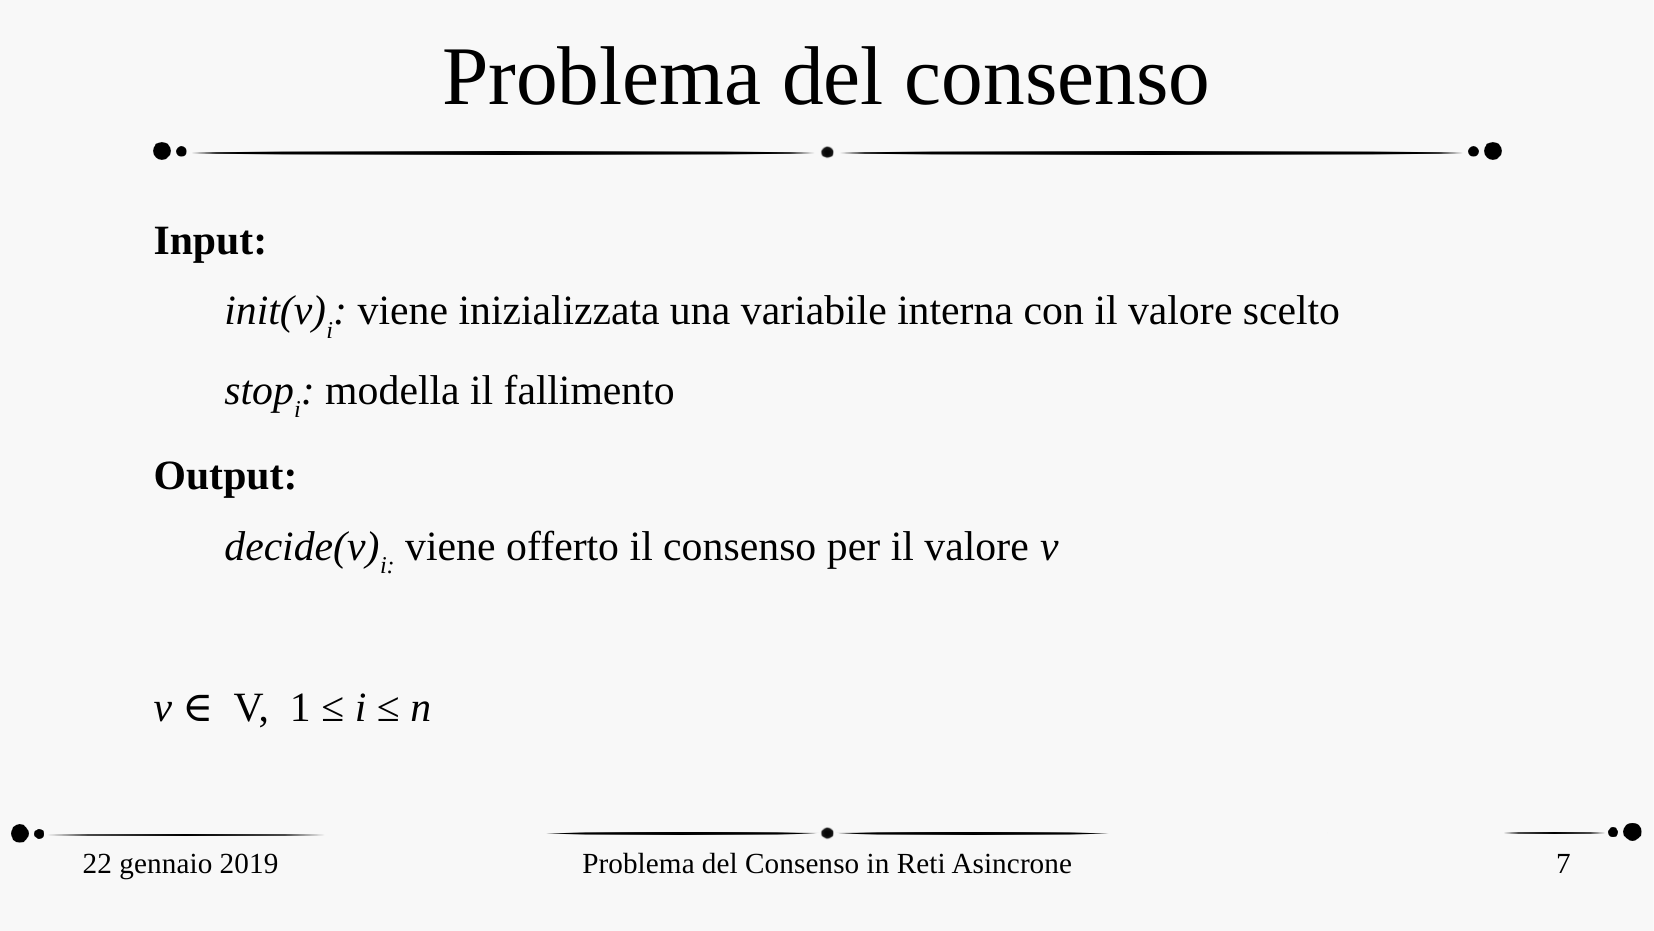

# Problema del consenso
Input:
init(v)i: viene inizializzata una variabile interna con il valore scelto
stopi: modella il fallimento
Output:
decide(v)i: viene offerto il consenso per il valore v
v ∈ V, 1 ≤ i ≤ n
22 gennaio 2019
Problema del Consenso in Reti Asincrone
7